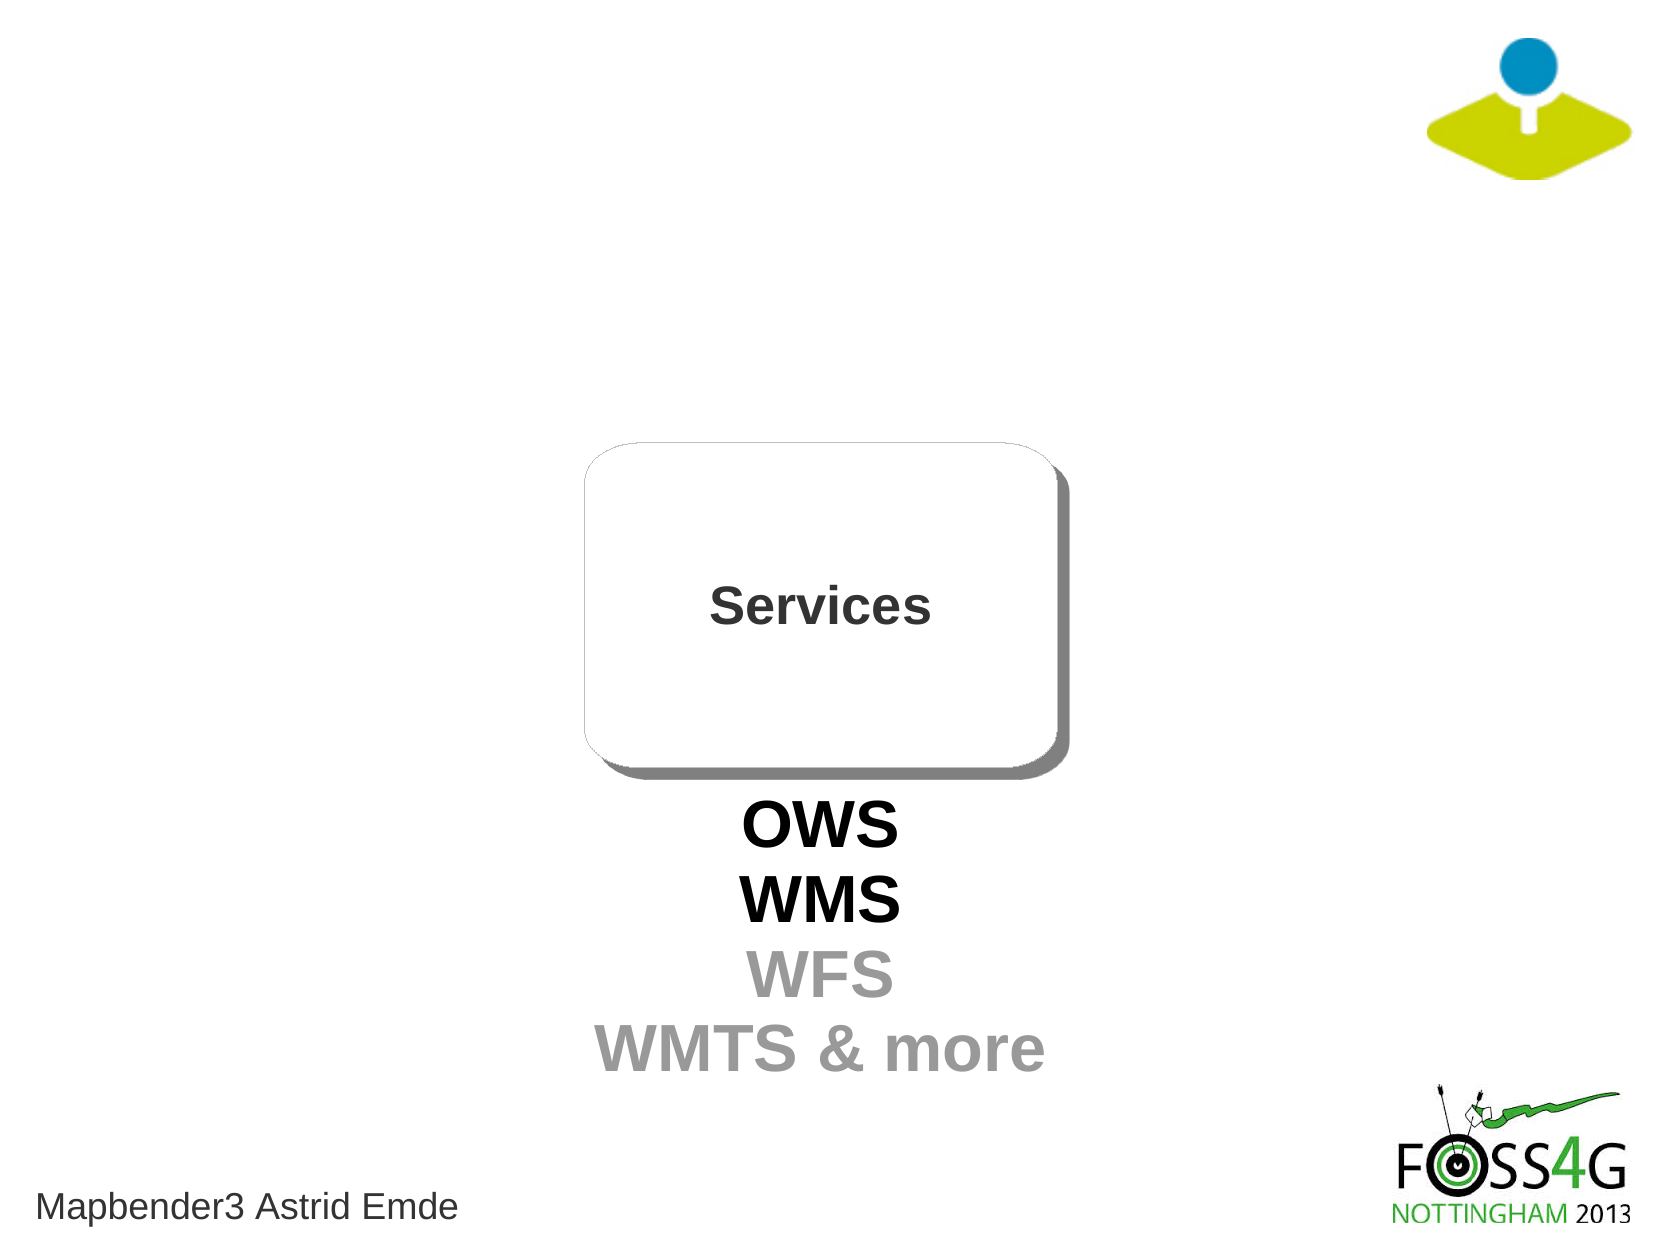

# OWS
WMS
WFS
WMTS & more
Services